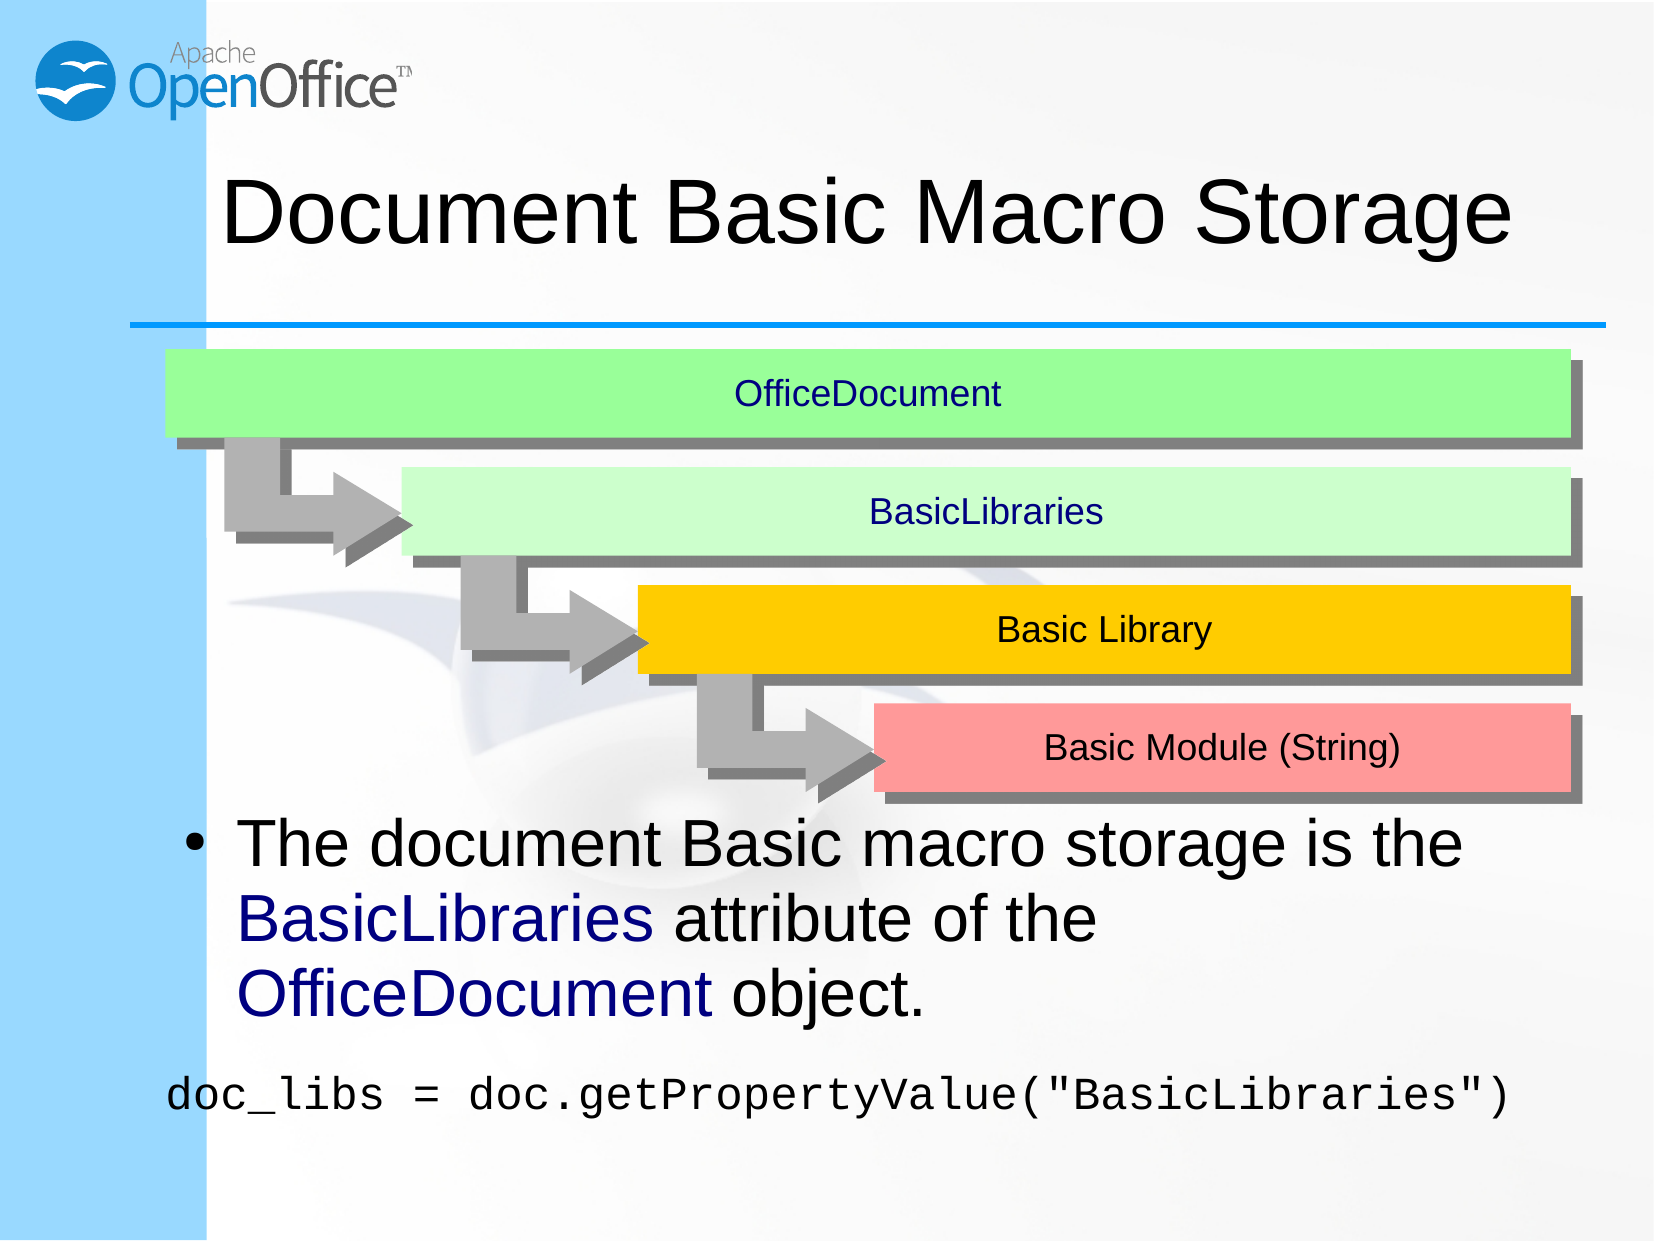

# Document Basic Macro Storage
OfficeDocument
BasicLibraries
Basic Library
Basic Module (String)
The document Basic macro storage is the BasicLibraries attribute of the OfficeDocument object.
doc_libs = doc.getPropertyValue("BasicLibraries")